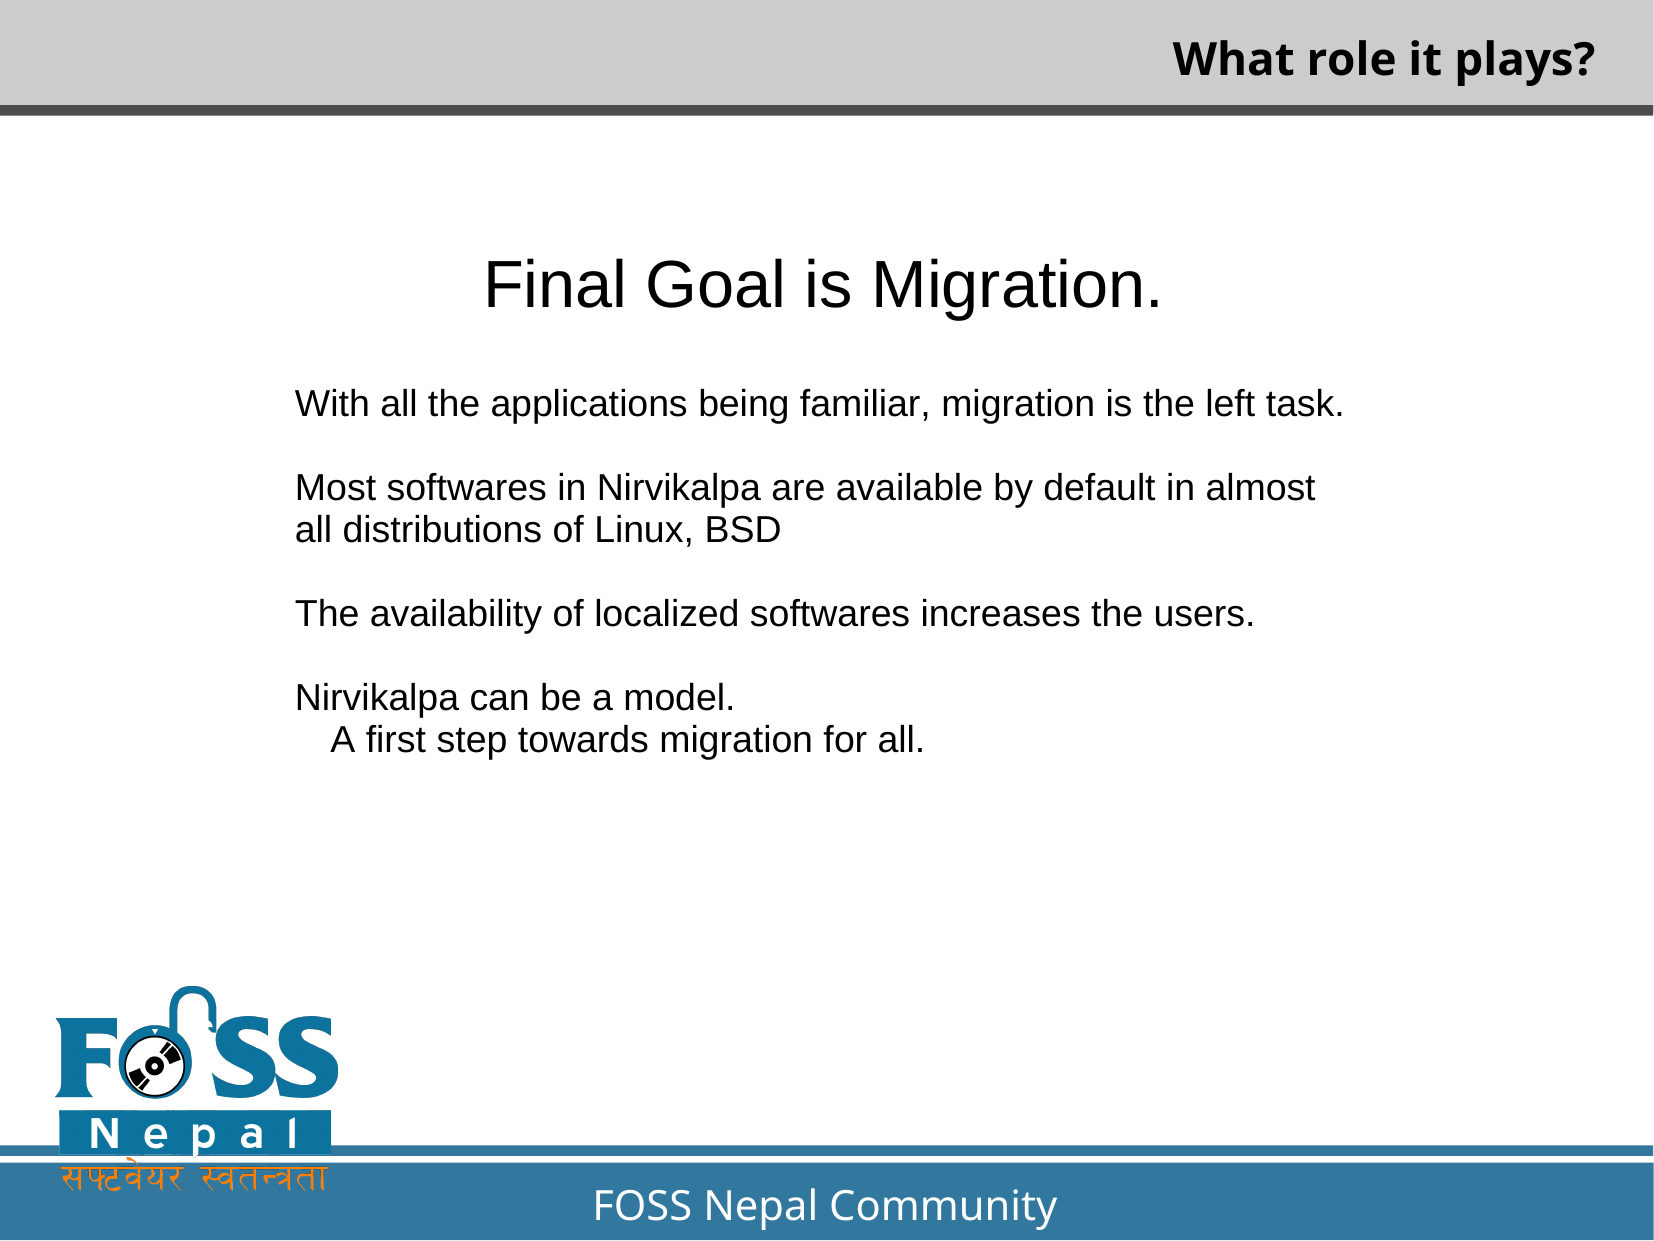

What role it plays?
Final Goal is Migration.
With all the applications being familiar, migration is the left task.
Most softwares in Nirvikalpa are available by default in almost all distributions of Linux, BSD
The availability of localized softwares increases the users.
Nirvikalpa can be a model.
A first step towards migration for all.